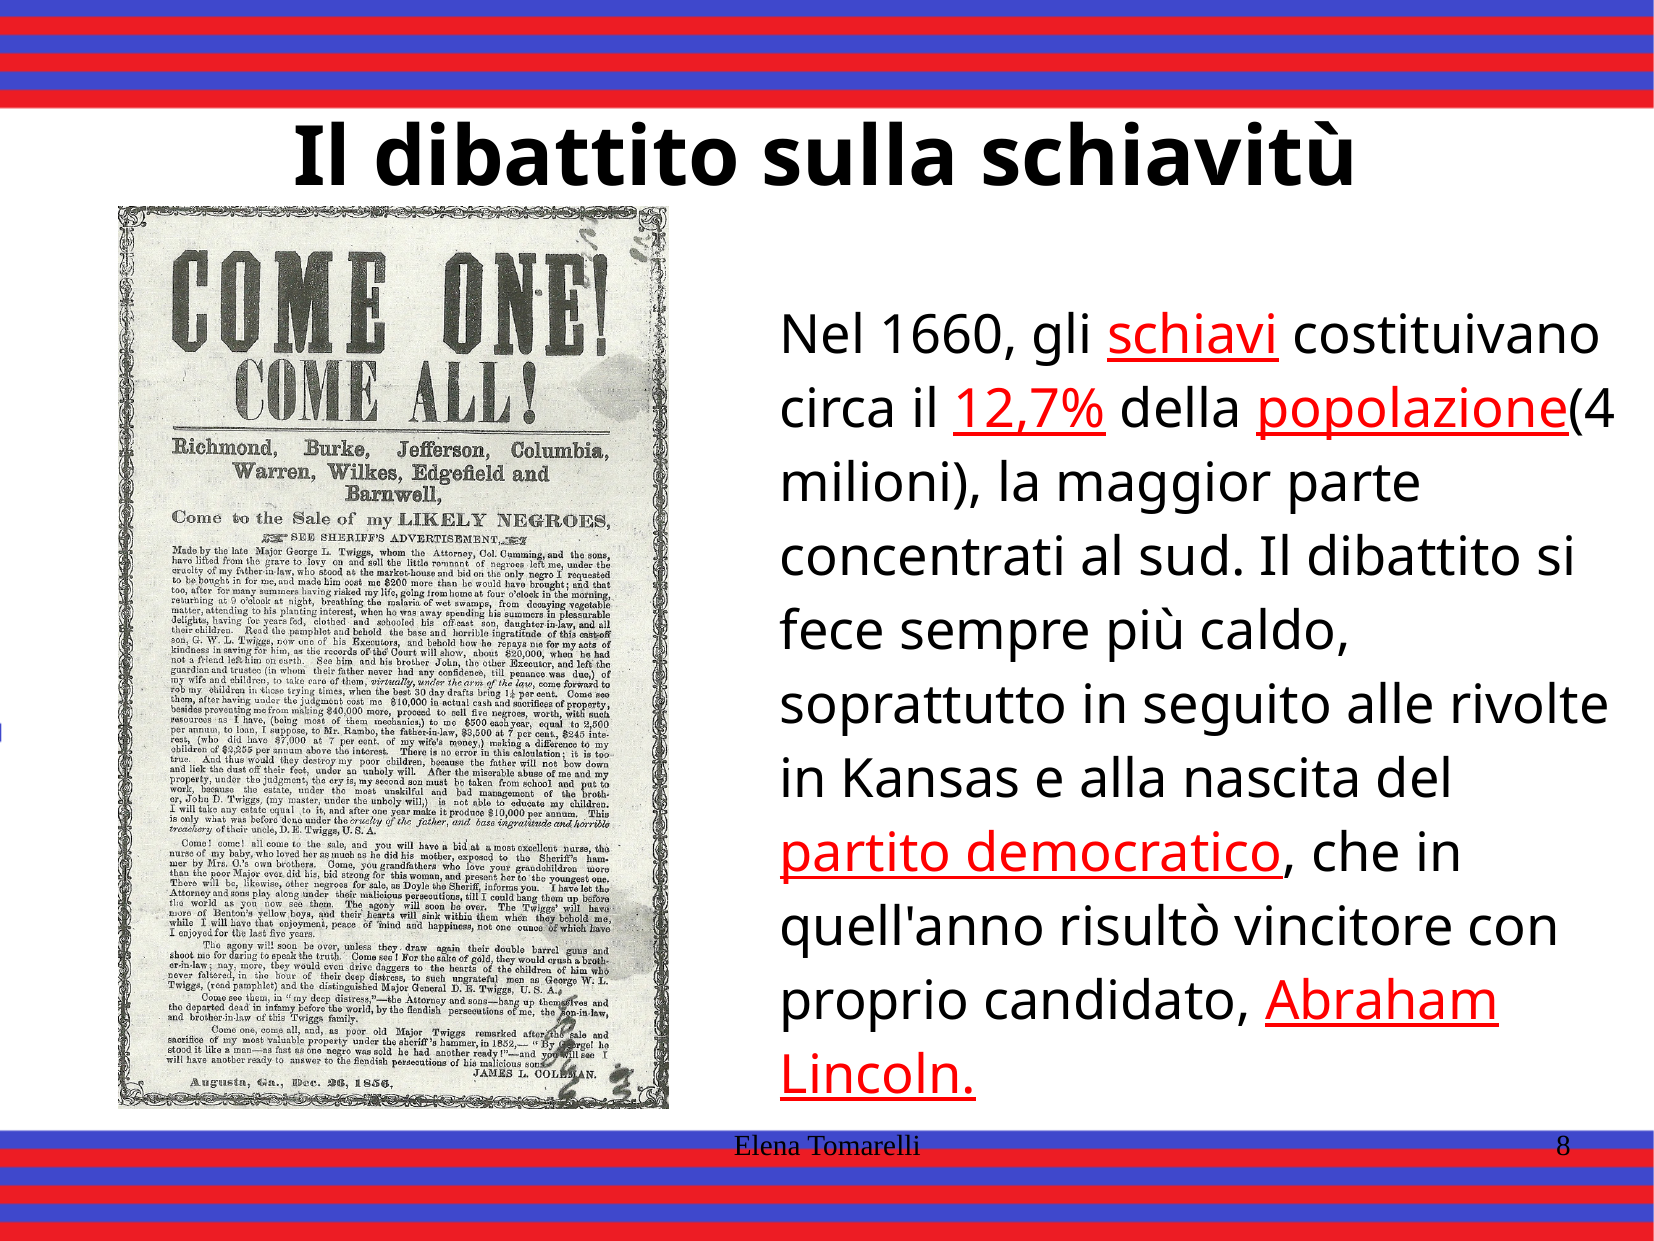

# Il dibattito sulla schiavitù
Nel 1660, gli schiavi costituivano circa il 12,7% della popolazione(4 milioni), la maggior parte concentrati al sud. Il dibattito si fece sempre più caldo, soprattutto in seguito alle rivolte in Kansas e alla nascita del partito democratico, che in quell'anno risultò vincitore con proprio candidato, Abraham Lincoln.
Elena Tomarelli
8